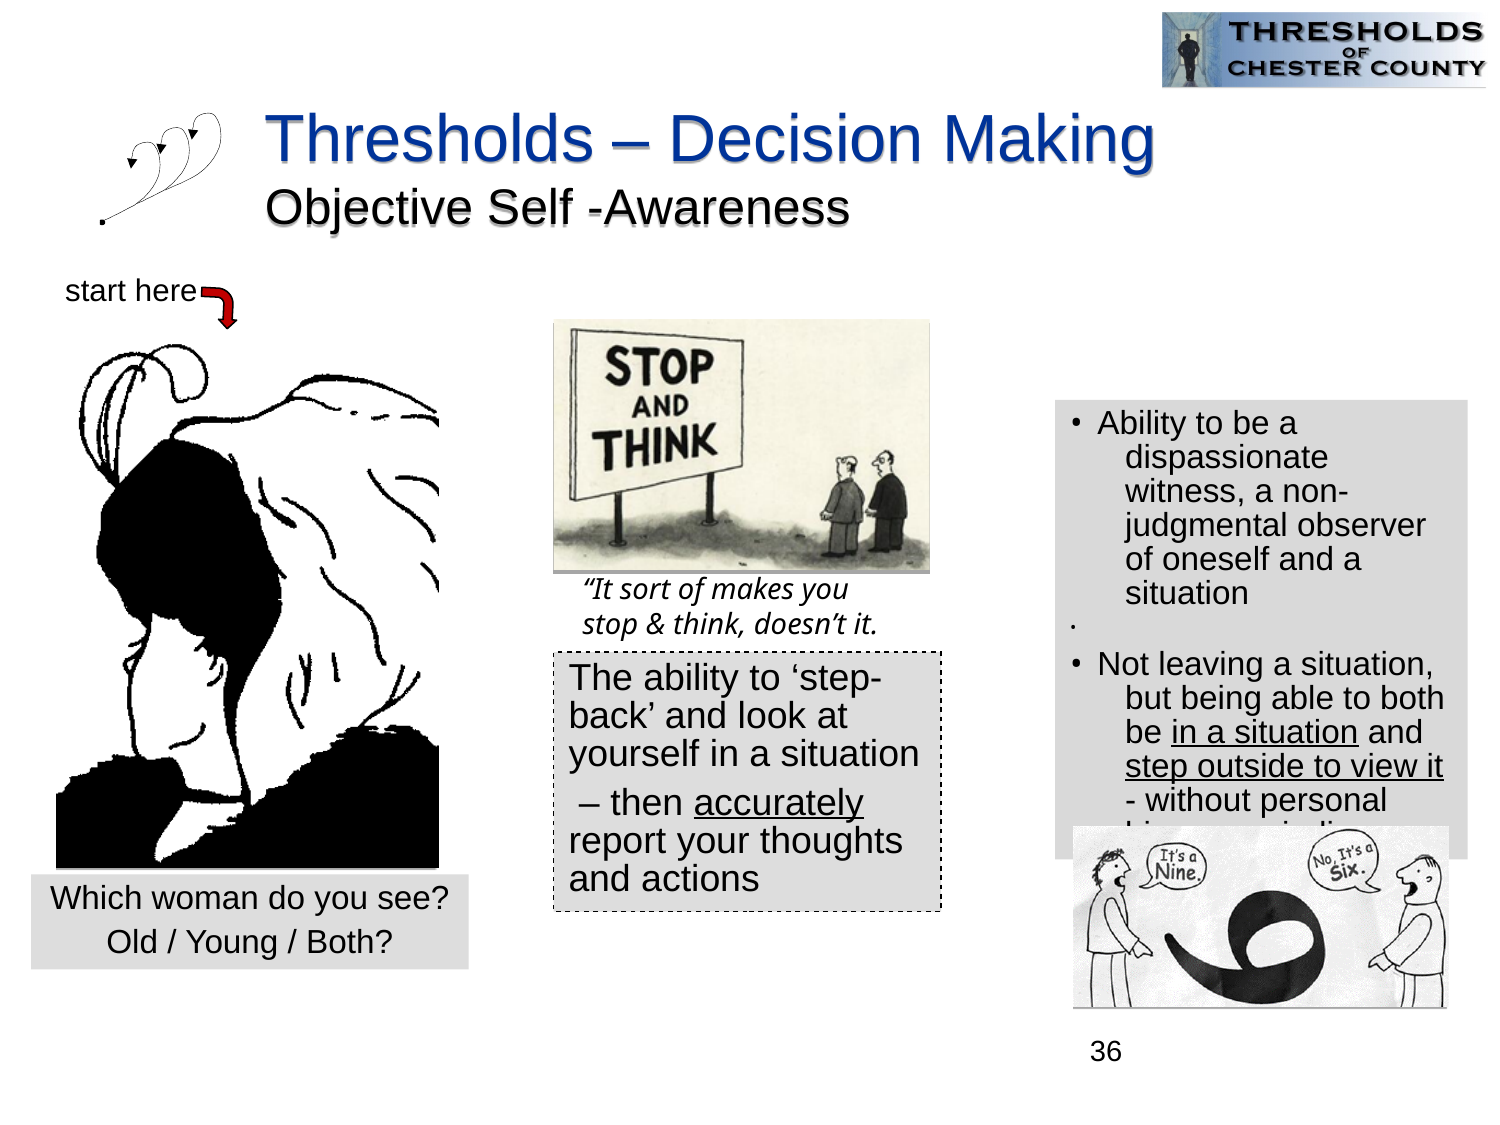

# Thresholds – Decision Making Objective Self -Awareness
start here
Which woman do you see?
Old / Young / Both?
“It sort of makes you stop & think, doesn’t it.
The ability to ‘step-back’ and look at yourself in a situation
 – then accurately report your thoughts and actions
Ability to be a dispassionate witness, a non-judgmental observer of oneself and a situation
Not leaving a situation, but being able to both be in a situation and step outside to view it - without personal bias or prejudice
28